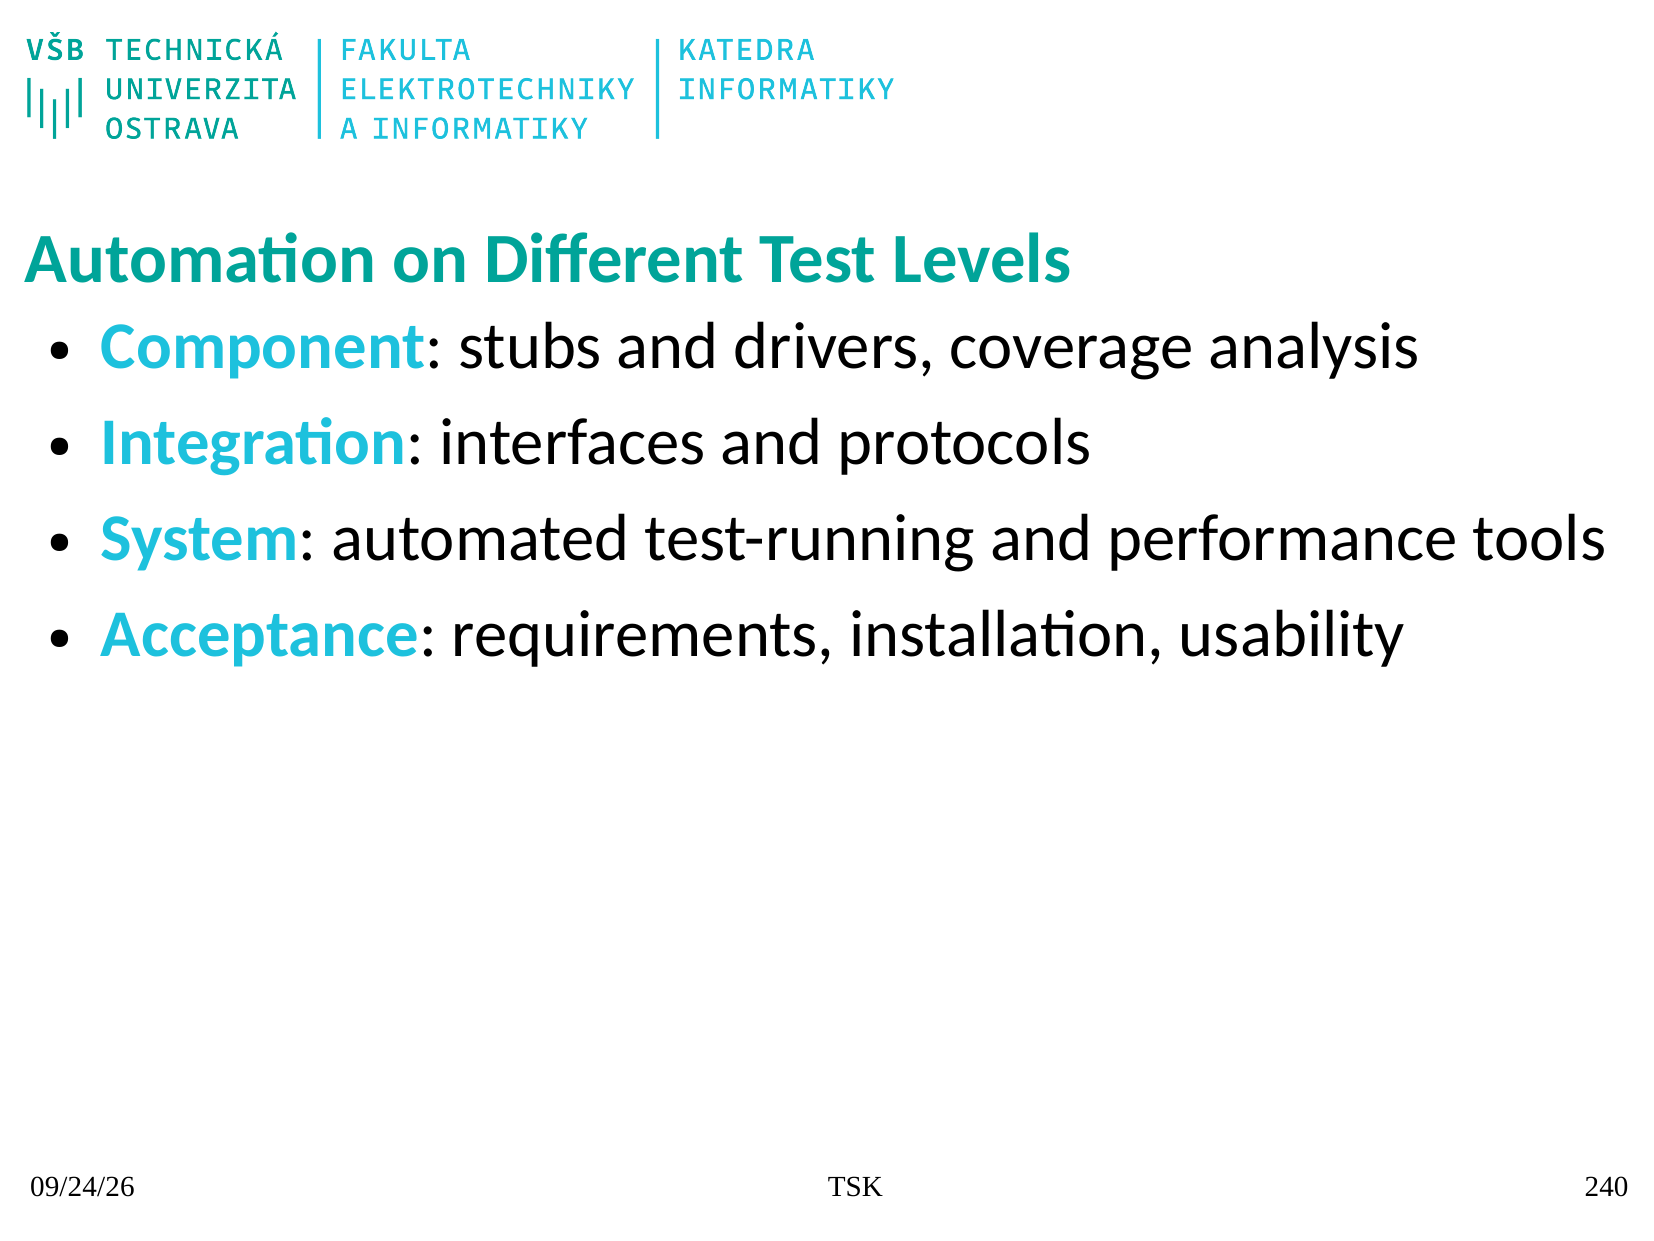

# Automation on Different Test Levels
Component: stubs and drivers, coverage analysis
Integration: interfaces and protocols
System: automated test-running and performance tools
Acceptance: requirements, installation, usability
TSK
240